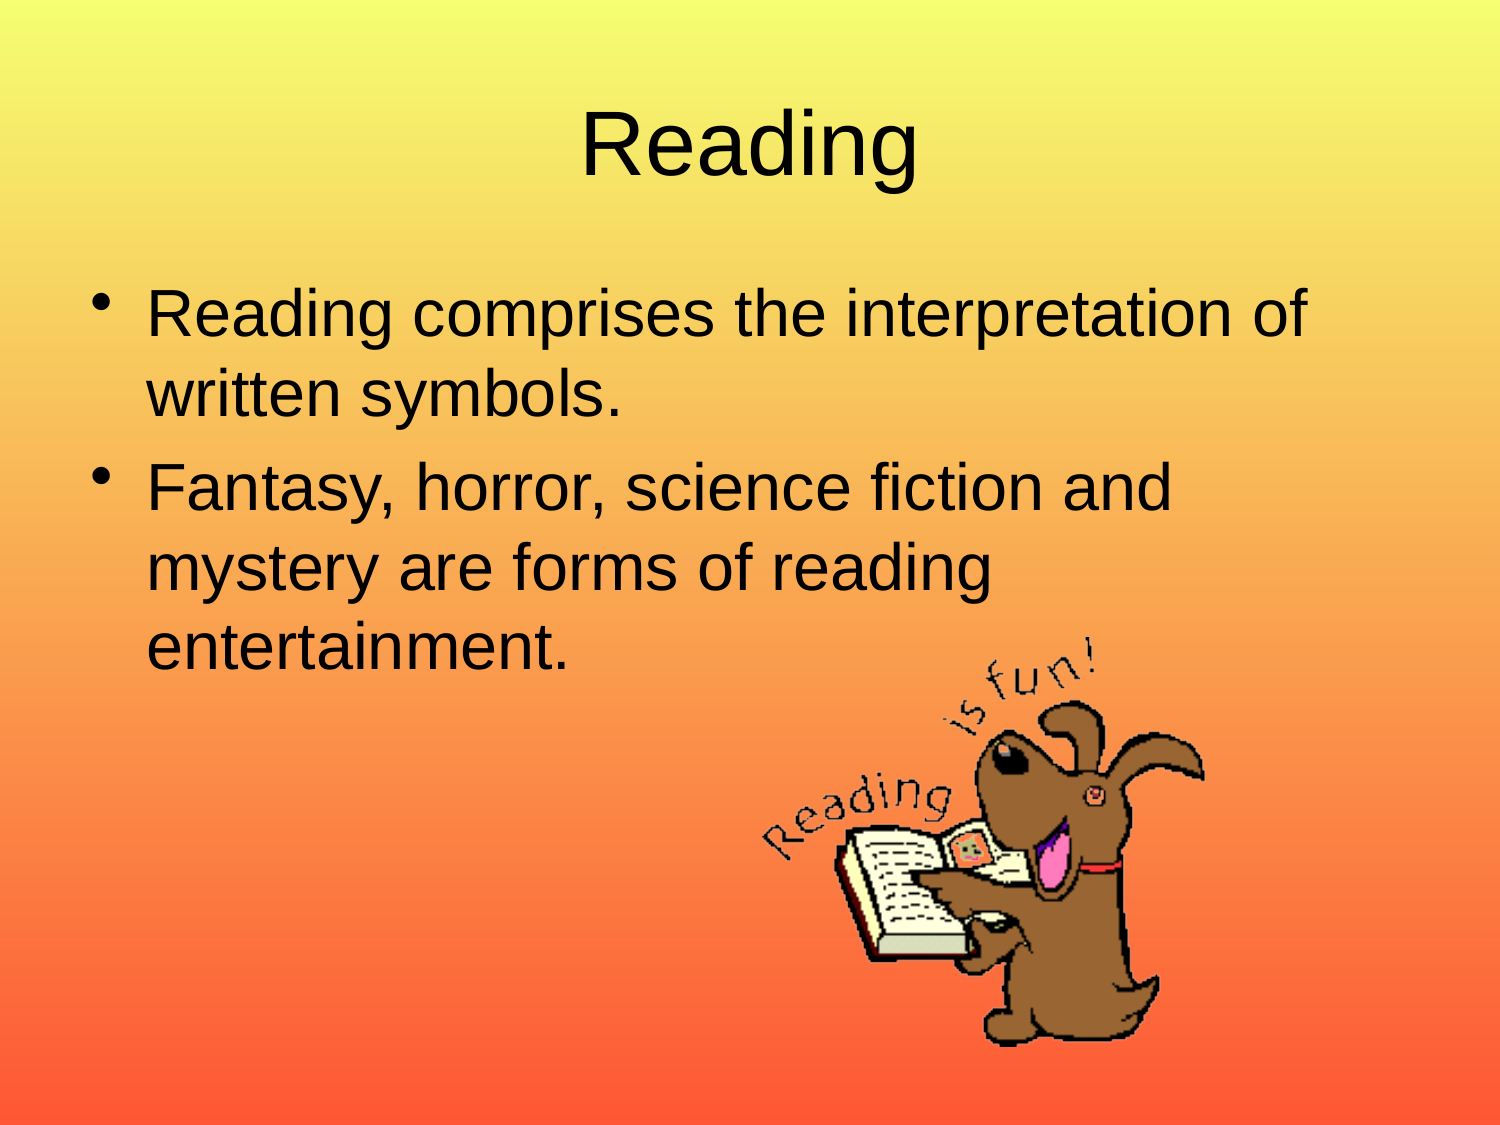

# Reading
Reading comprises the interpretation of written symbols.
Fantasy, horror, science fiction and mystery are forms of reading entertainment.